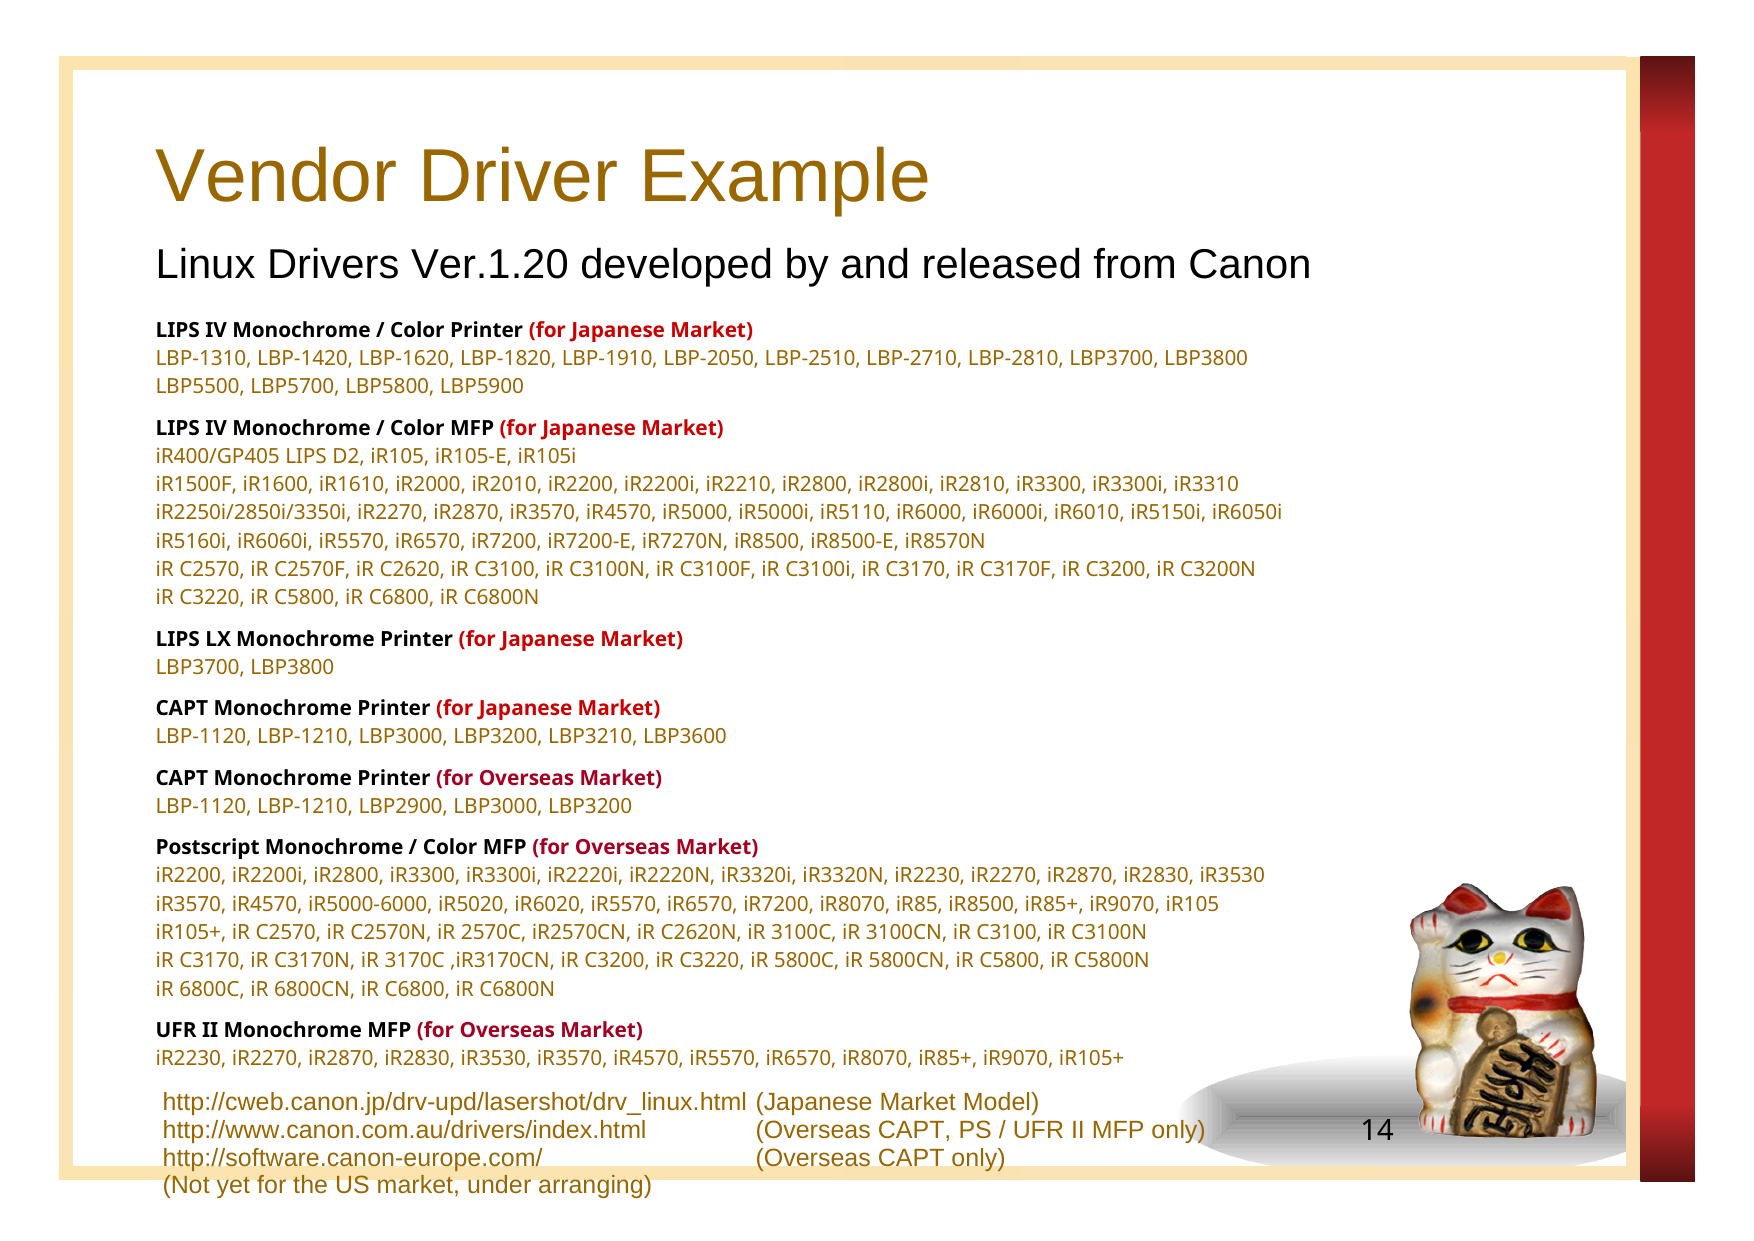

# Vendor Driver Example
Linux Drivers Ver.1.20 developed by and released from Canon
LIPS IV Monochrome / Color Printer (for Japanese Market)
LBP-1310, LBP-1420, LBP-1620, LBP-1820, LBP-1910, LBP-2050, LBP-2510, LBP-2710, LBP-2810, LBP3700, LBP3800
LBP5500, LBP5700, LBP5800, LBP5900
LIPS IV Monochrome / Color MFP (for Japanese Market)
iR400/GP405 LIPS D2, iR105, iR105-E, iR105i
iR1500F, iR1600, iR1610, iR2000, iR2010, iR2200, iR2200i, iR2210, iR2800, iR2800i, iR2810, iR3300, iR3300i, iR3310
iR2250i/2850i/3350i, iR2270, iR2870, iR3570, iR4570, iR5000, iR5000i, iR5110, iR6000, iR6000i, iR6010, iR5150i, iR6050i
iR5160i, iR6060i, iR5570, iR6570, iR7200, iR7200-E, iR7270N, iR8500, iR8500-E, iR8570N
iR C2570, iR C2570F, iR C2620, iR C3100, iR C3100N, iR C3100F, iR C3100i, iR C3170, iR C3170F, iR C3200, iR C3200N
iR C3220, iR C5800, iR C6800, iR C6800N
LIPS LX Monochrome Printer (for Japanese Market)
LBP3700, LBP3800
CAPT Monochrome Printer (for Japanese Market)
LBP-1120, LBP-1210, LBP3000, LBP3200, LBP3210, LBP3600
CAPT Monochrome Printer (for Overseas Market)
LBP-1120, LBP-1210, LBP2900, LBP3000, LBP3200
Postscript Monochrome / Color MFP (for Overseas Market)
iR2200, iR2200i, iR2800, iR3300, iR3300i, iR2220i, iR2220N, iR3320i, iR3320N, iR2230, iR2270, iR2870, iR2830, iR3530
iR3570, iR4570, iR5000-6000, iR5020, iR6020, iR5570, iR6570, iR7200, iR8070, iR85, iR8500, iR85+, iR9070, iR105
iR105+, iR C2570, iR C2570N, iR 2570C, iR2570CN, iR C2620N, iR 3100C, iR 3100CN, iR C3100, iR C3100N
iR C3170, iR C3170N, iR 3170C ,iR3170CN, iR C3200, iR C3220, iR 5800C, iR 5800CN, iR C5800, iR C5800N
iR 6800C, iR 6800CN, iR C6800, iR C6800N
UFR II Monochrome MFP (for Overseas Market)
iR2230, iR2270, iR2870, iR2830, iR3530, iR3570, iR4570, iR5570, iR6570, iR8070, iR85+, iR9070, iR105+
 http://cweb.canon.jp/drv-upd/lasershot/drv_linux.html	(Japanese Market Model)
 http://www.canon.com.au/drivers/index.html	(Overseas CAPT, PS / UFR II MFP only)
 http://software.canon-europe.com/		(Overseas CAPT only)
 (Not yet for the US market, under arranging)
14